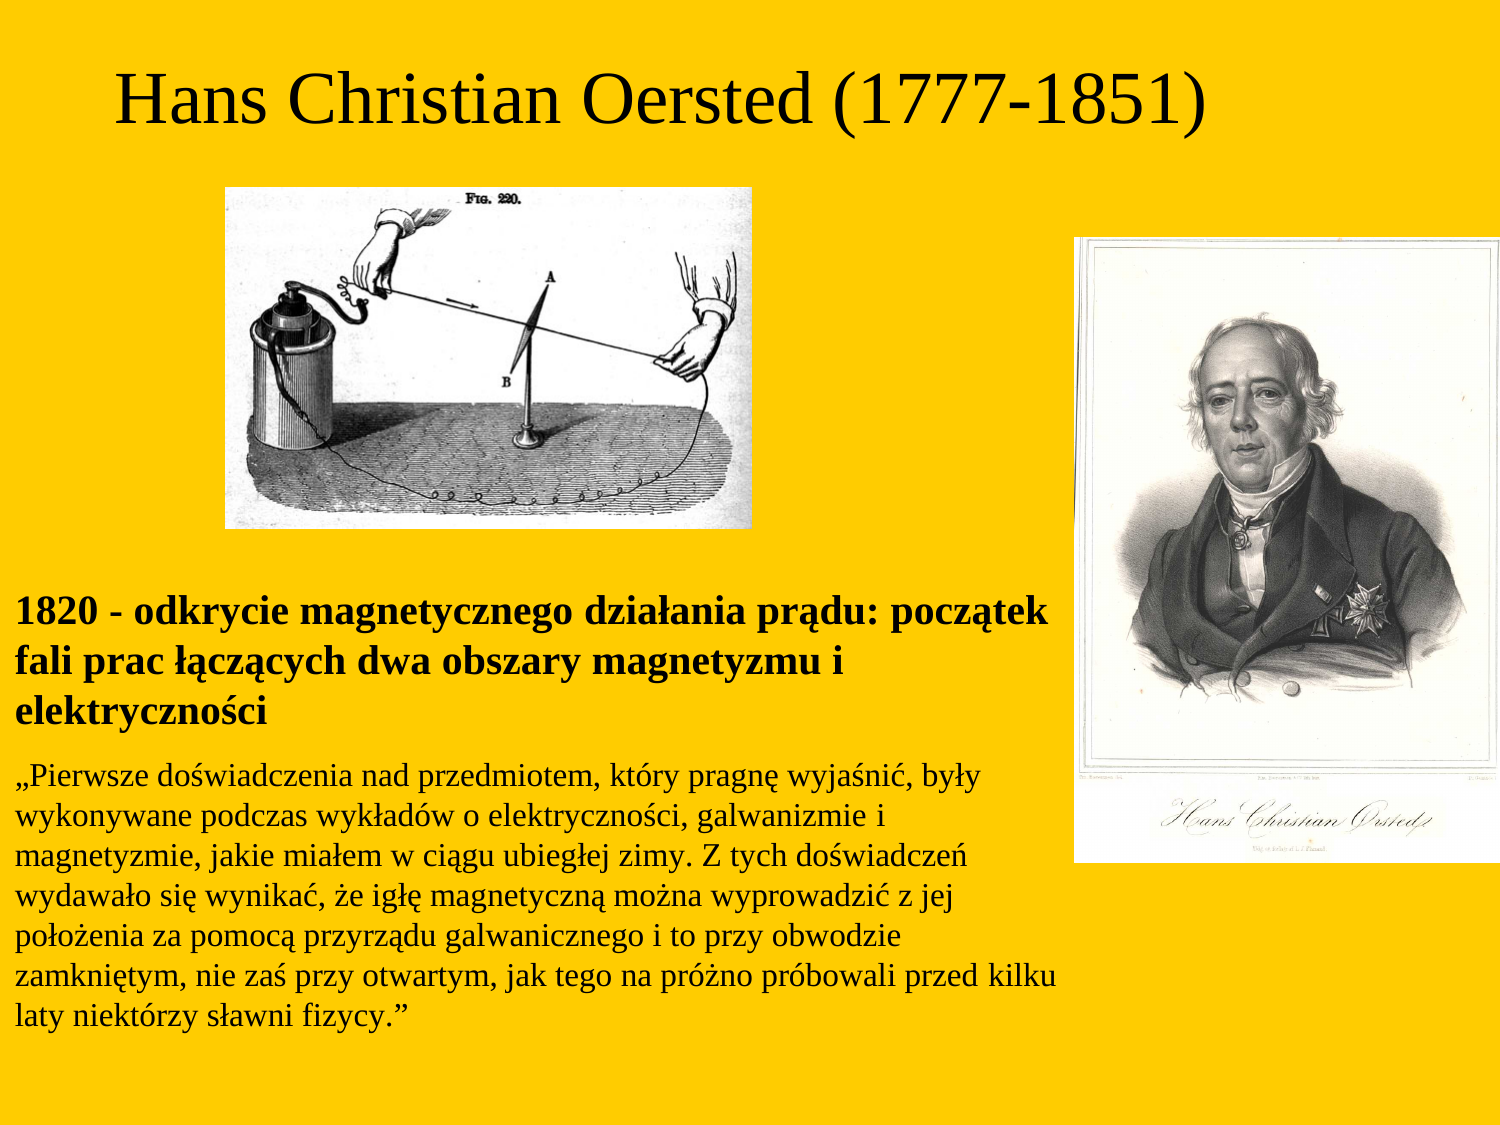

# Hans Christian Oersted (1777-1851)
1820 - odkrycie magnetycznego działania prądu: początek fali prac łączących dwa obszary magnetyzmu i elektryczności
„Pierwsze doświadczenia nad przedmiotem, który pragnę wyjaśnić, były wykonywane podczas wykładów o elektryczności, galwanizmie i magnetyzmie, jakie miałem w ciągu ubiegłej zimy. Z tych doświadczeń wydawało się wynikać, że igłę magnetyczną można wyprowadzić z jej położenia za pomocą przyrządu galwanicznego i to przy obwodzie zamkniętym, nie zaś przy otwartym, jak tego na próżno próbowali przed kilku laty niektórzy sławni fizycy.”